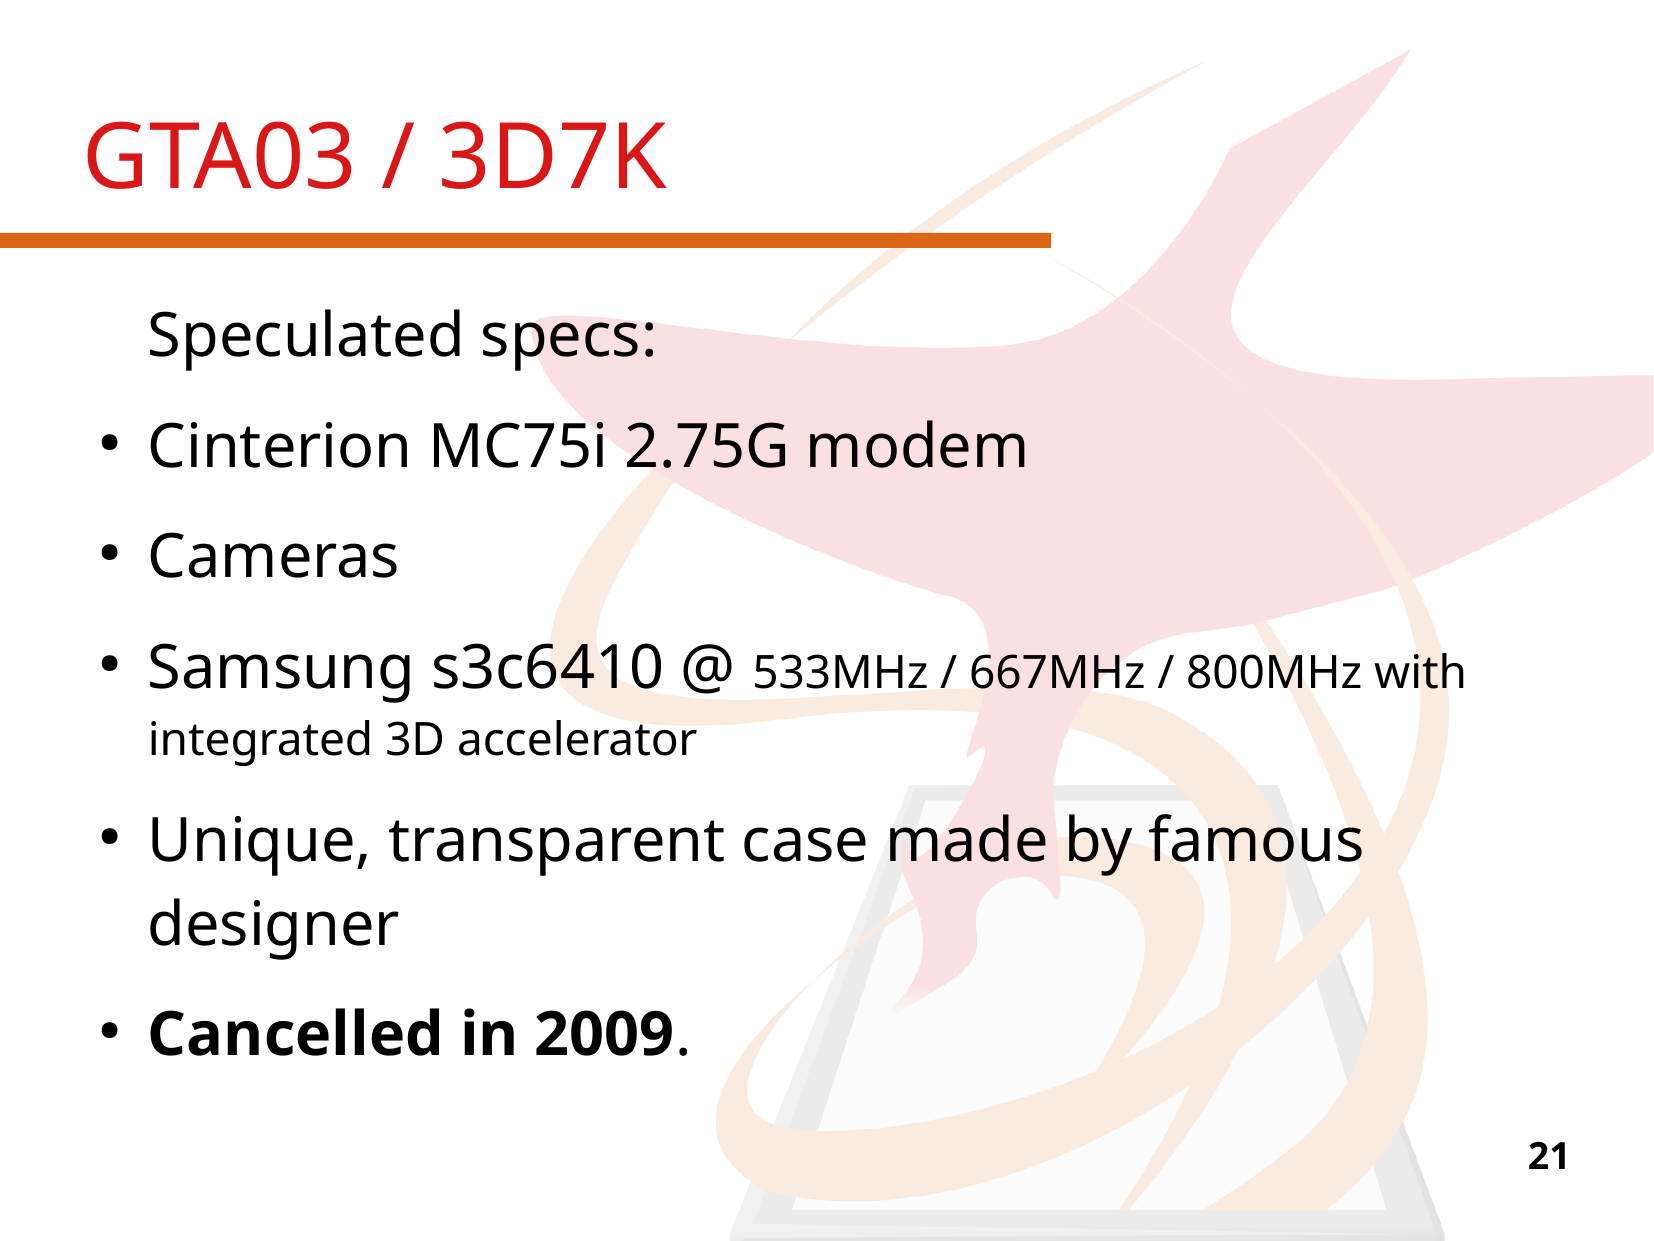

# GTA03 / 3D7K
Speculated specs:
Cinterion MC75i 2.75G modem
Cameras
Samsung s3c6410 @ 533MHz / 667MHz / 800MHz with integrated 3D accelerator
Unique, transparent case made by famous designer
Cancelled in 2009.
21